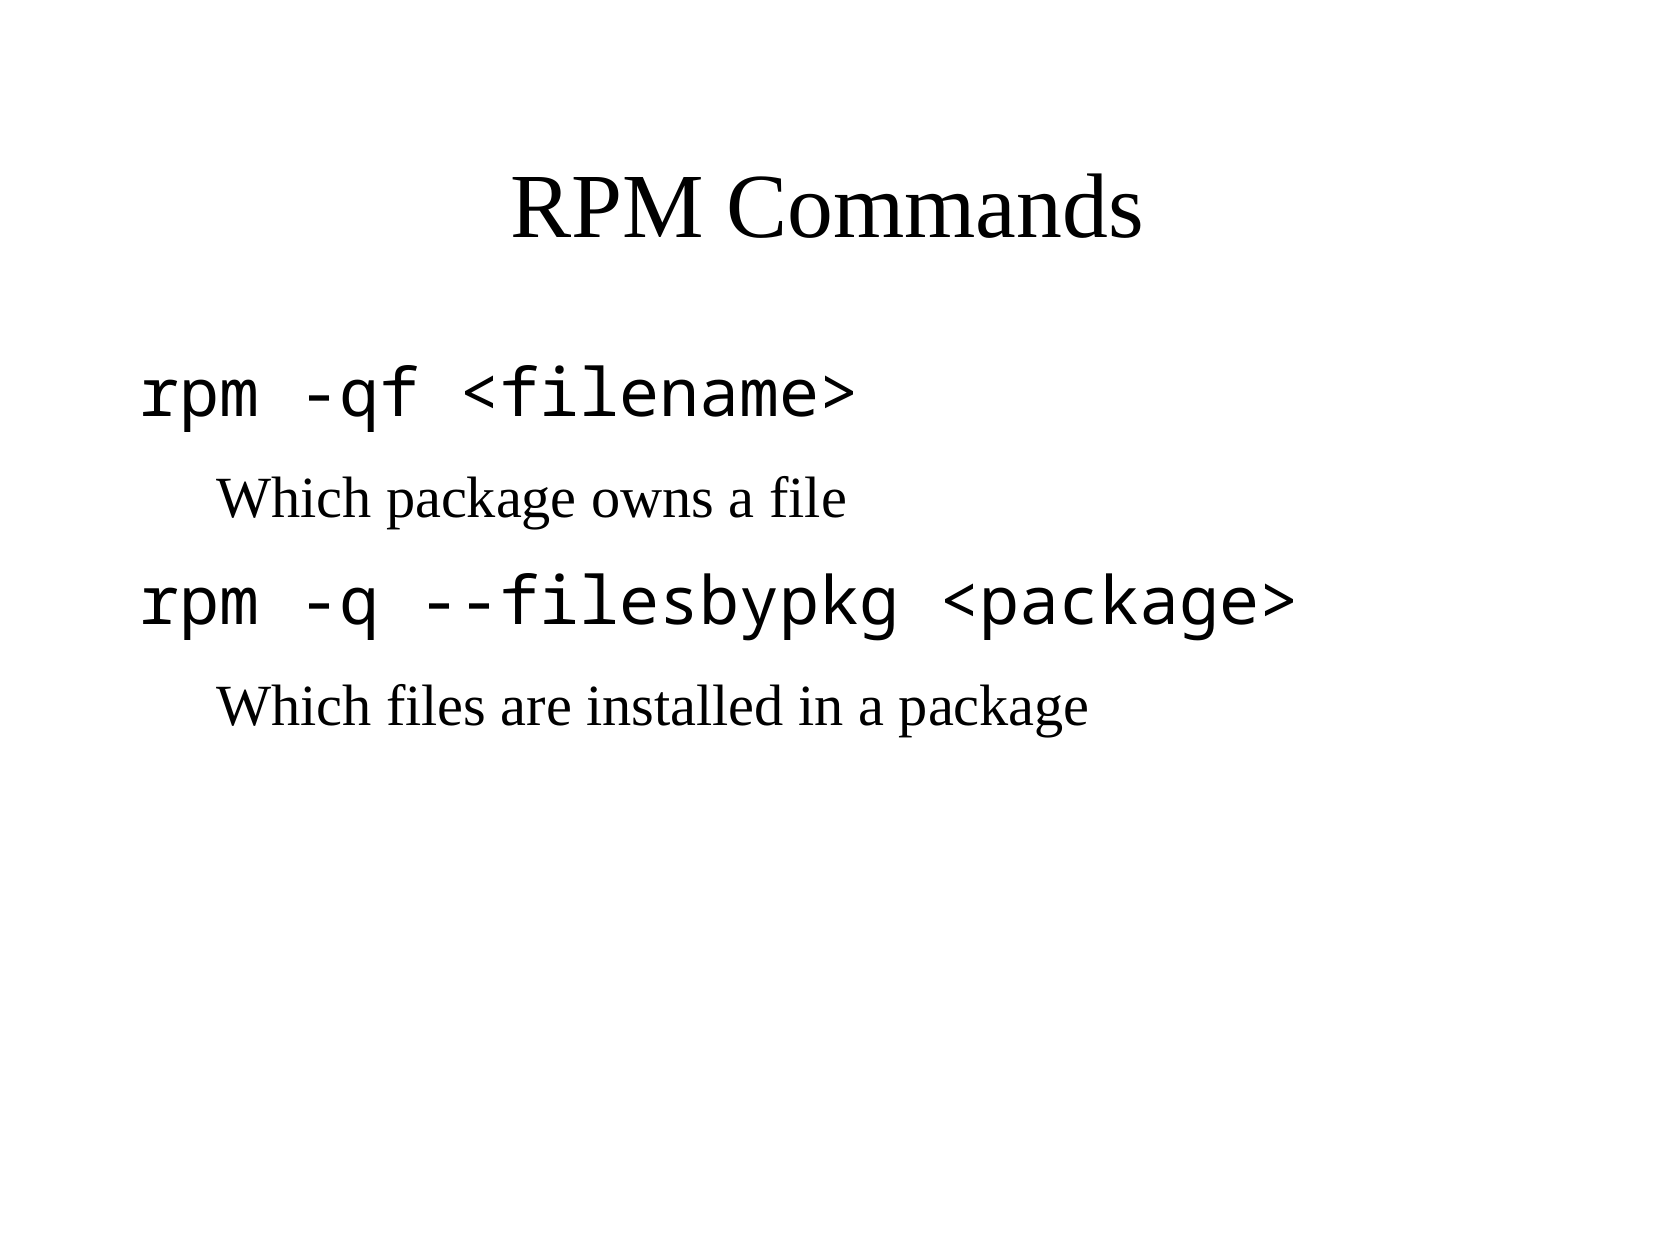

# RPM Commands
rpm -qf <filename>
Which package owns a file
rpm -q --filesbypkg <package>
Which files are installed in a package